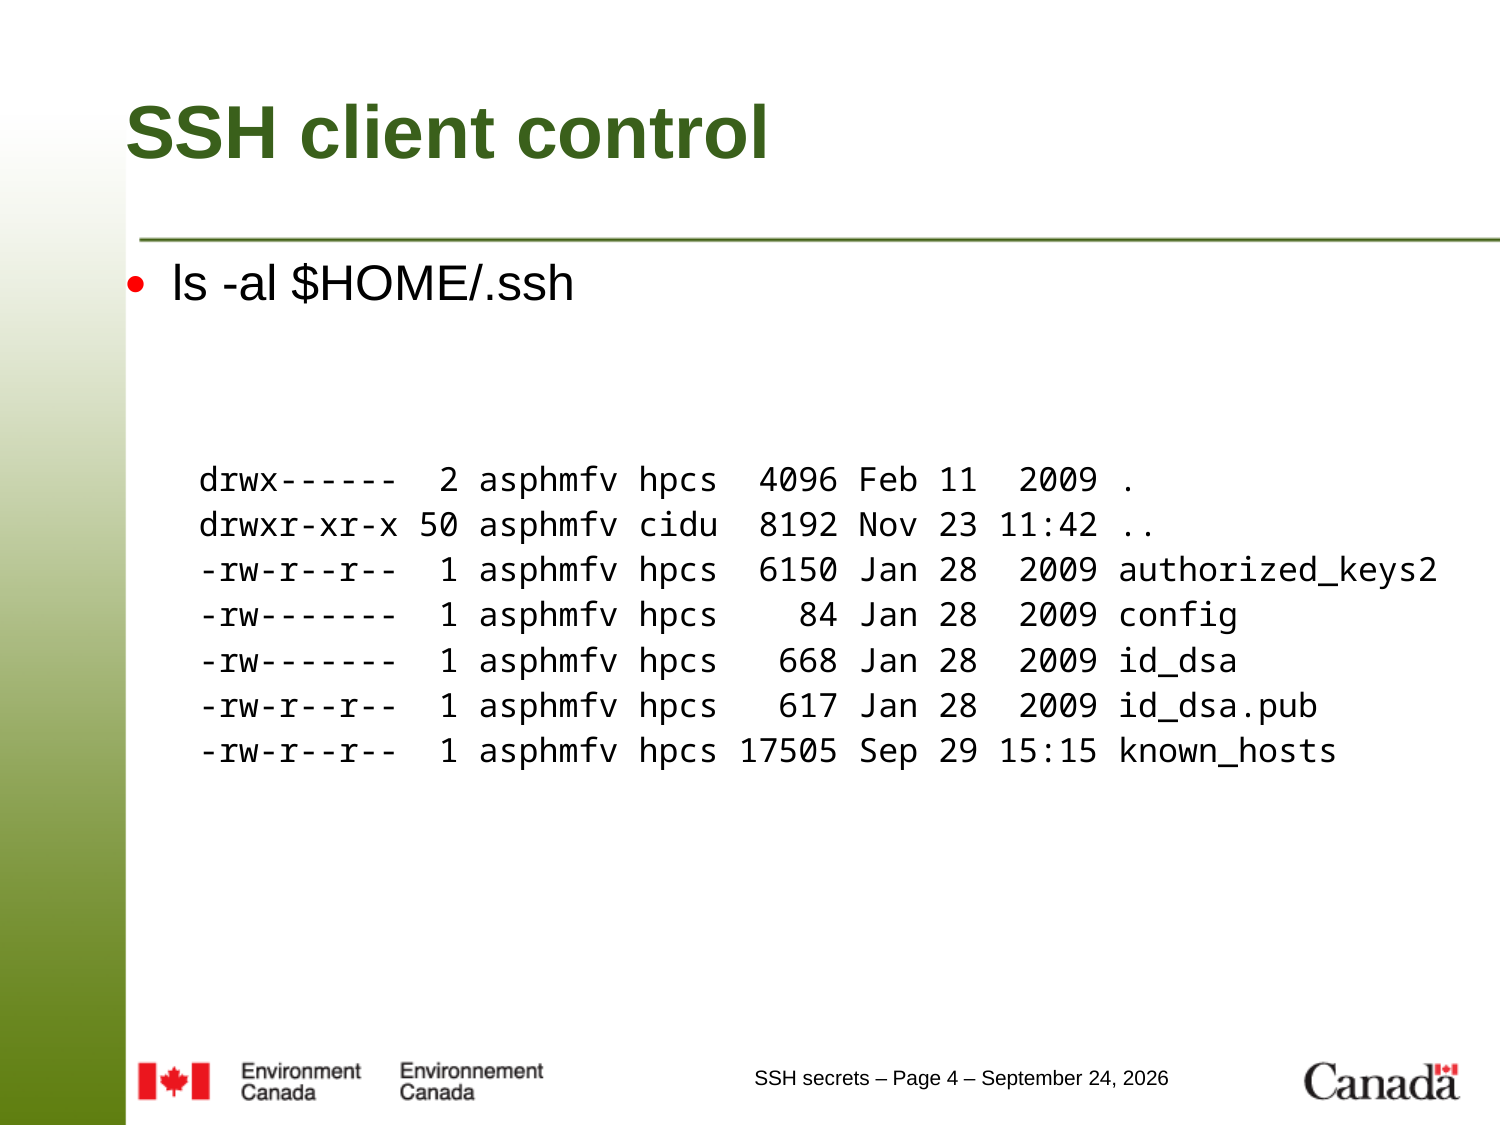

# SSH client control
ls -al $HOME/.ssh
drwx------ 2 asphmfv hpcs 4096 Feb 11 2009 .
drwxr-xr-x 50 asphmfv cidu 8192 Nov 23 11:42 ..
-rw-r--r-- 1 asphmfv hpcs 6150 Jan 28 2009 authorized_keys2
-rw------- 1 asphmfv hpcs 84 Jan 28 2009 config
-rw------- 1 asphmfv hpcs 668 Jan 28 2009 id_dsa
-rw-r--r-- 1 asphmfv hpcs 617 Jan 28 2009 id_dsa.pub
-rw-r--r-- 1 asphmfv hpcs 17505 Sep 29 15:15 known_hosts